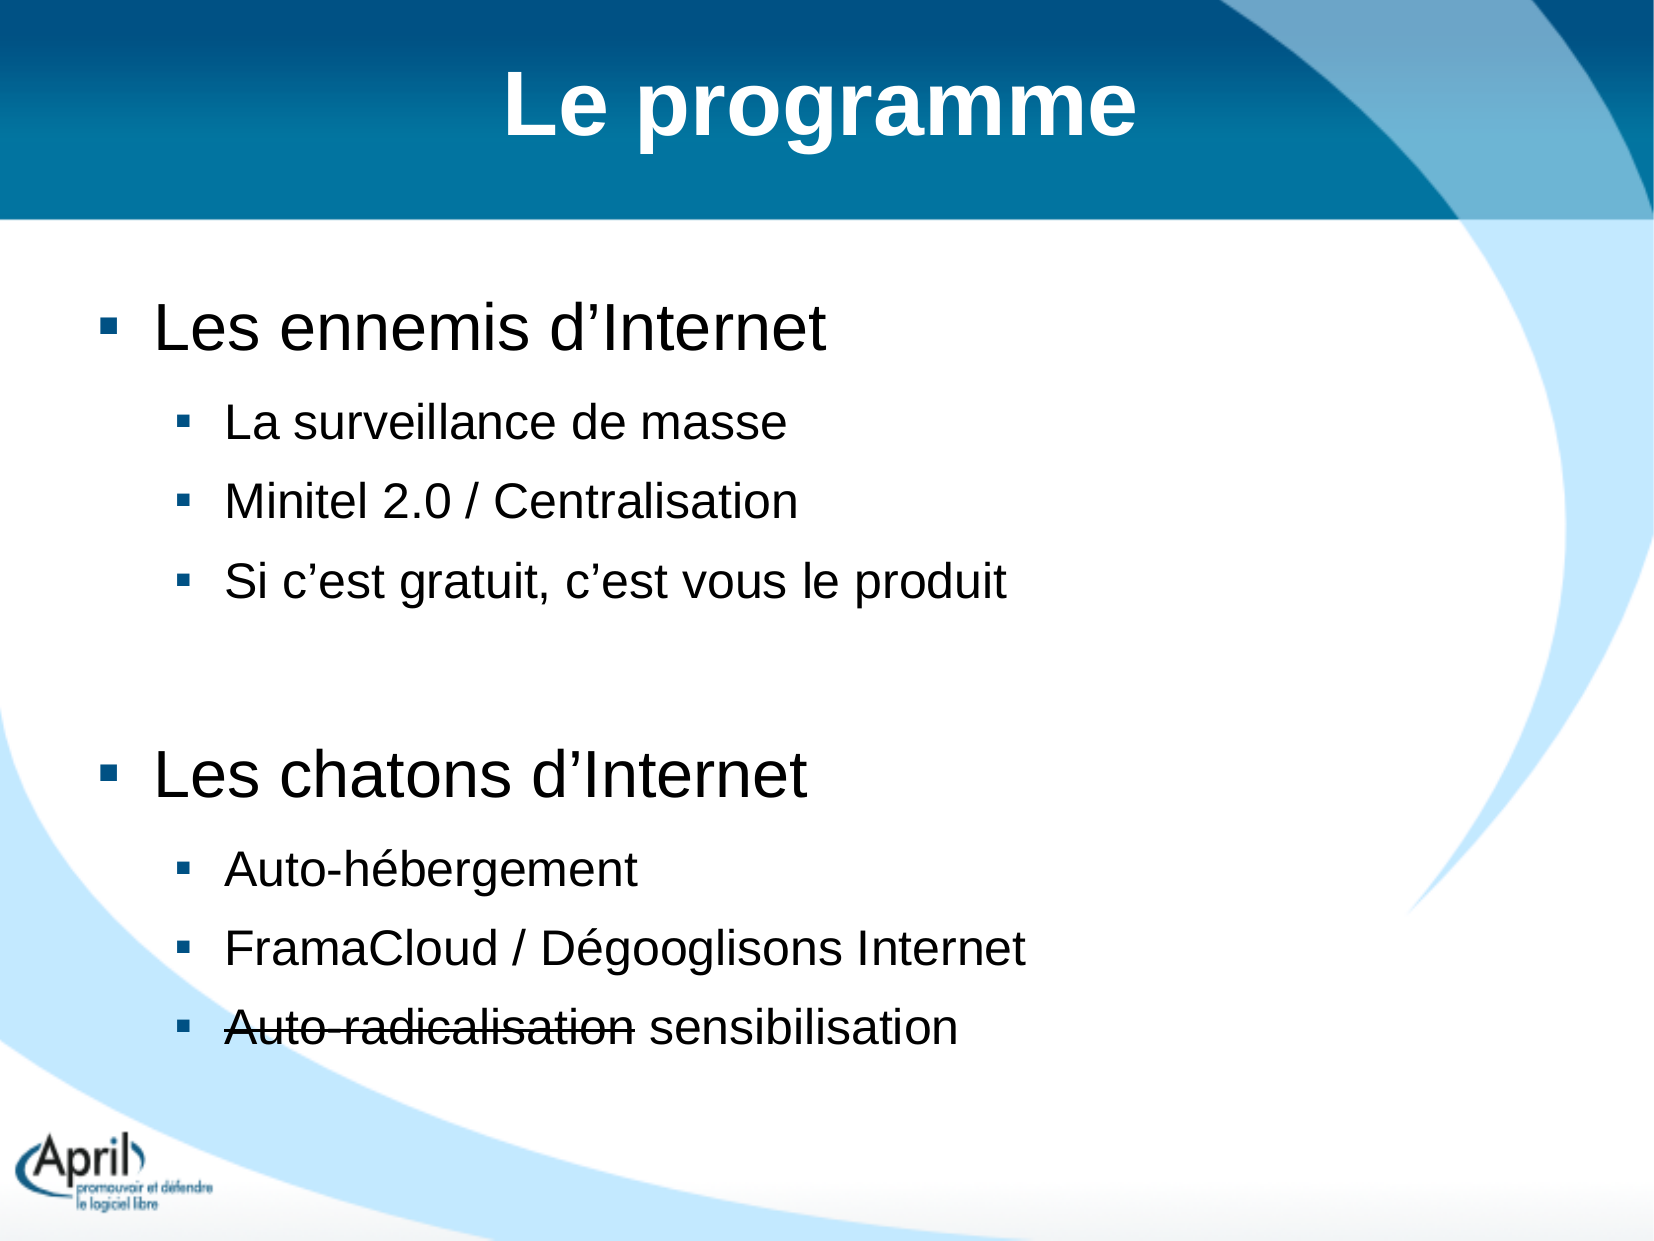

# Le programme
Les ennemis d’Internet
La surveillance de masse
Minitel 2.0 / Centralisation
Si c’est gratuit, c’est vous le produit
Les chatons d’Internet
Auto-hébergement
FramaCloud / Dégooglisons Internet
Auto-radicalisation sensibilisation